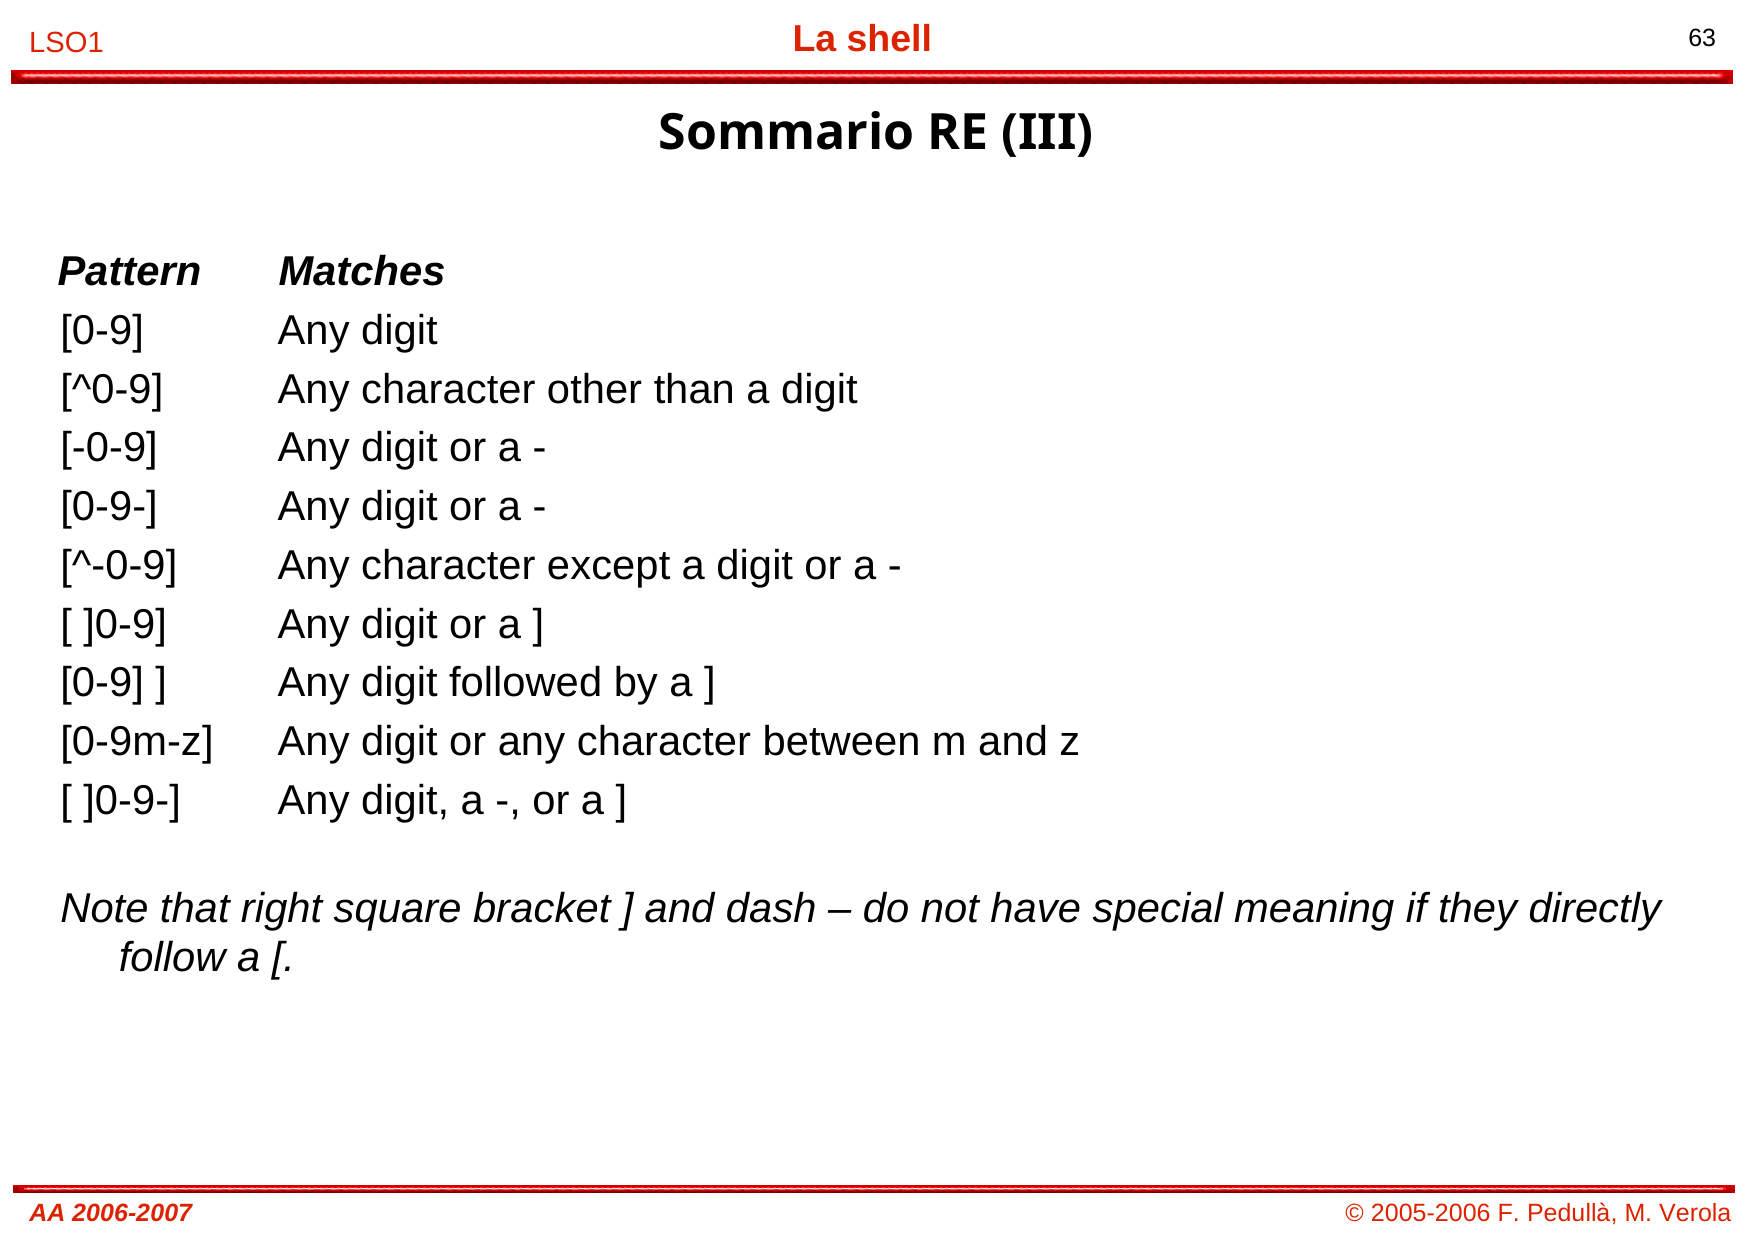

# Sommario RE (III)
Pattern		Matches
[0-9]		Any digit
[^0-9]		Any character other than a digit
[-0-9]		Any digit or a -
[0-9-]		Any digit or a -
[^-0-9]		Any character except a digit or a -
[ ]0-9]		Any digit or a ]
[0-9] ]		Any digit followed by a ]
[0-9m-z]	Any digit or any character between m and z
[ ]0-9-]		Any digit, a -, or a ]
Note that right square bracket ] and dash – do not have special meaning if they directly follow a [.